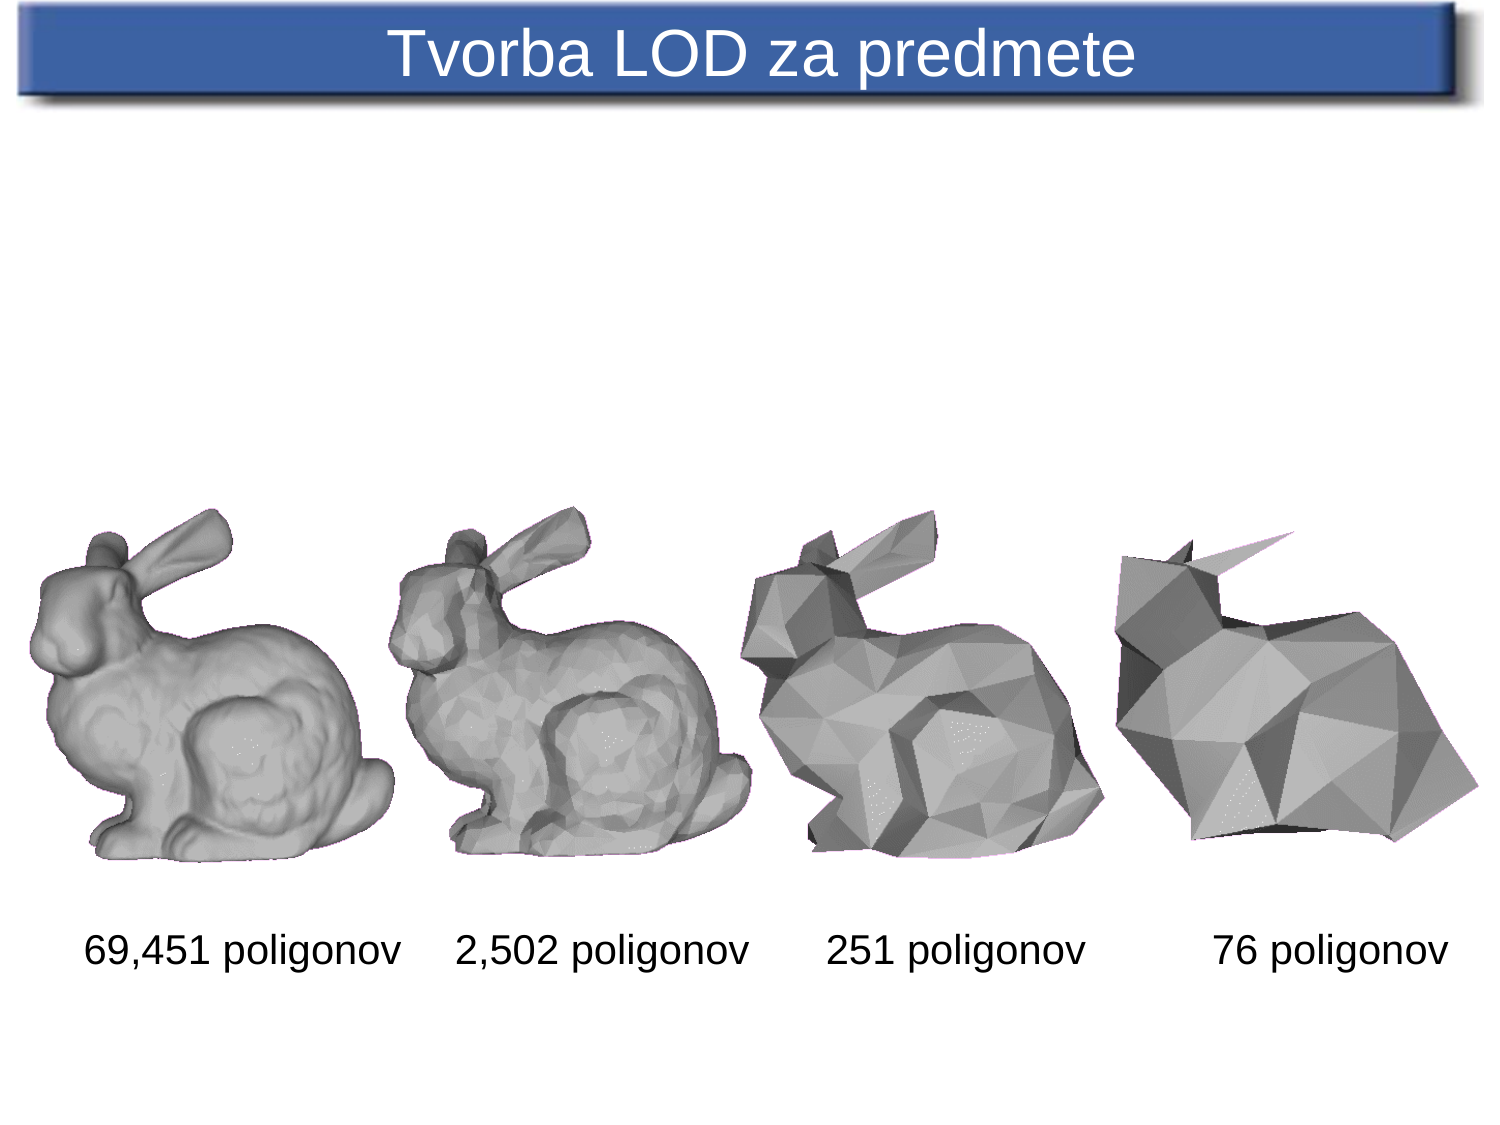

# Tvorba LOD za predmete
69,451 poligonov
2,502 poligonov
251 poligonov
76 poligonov